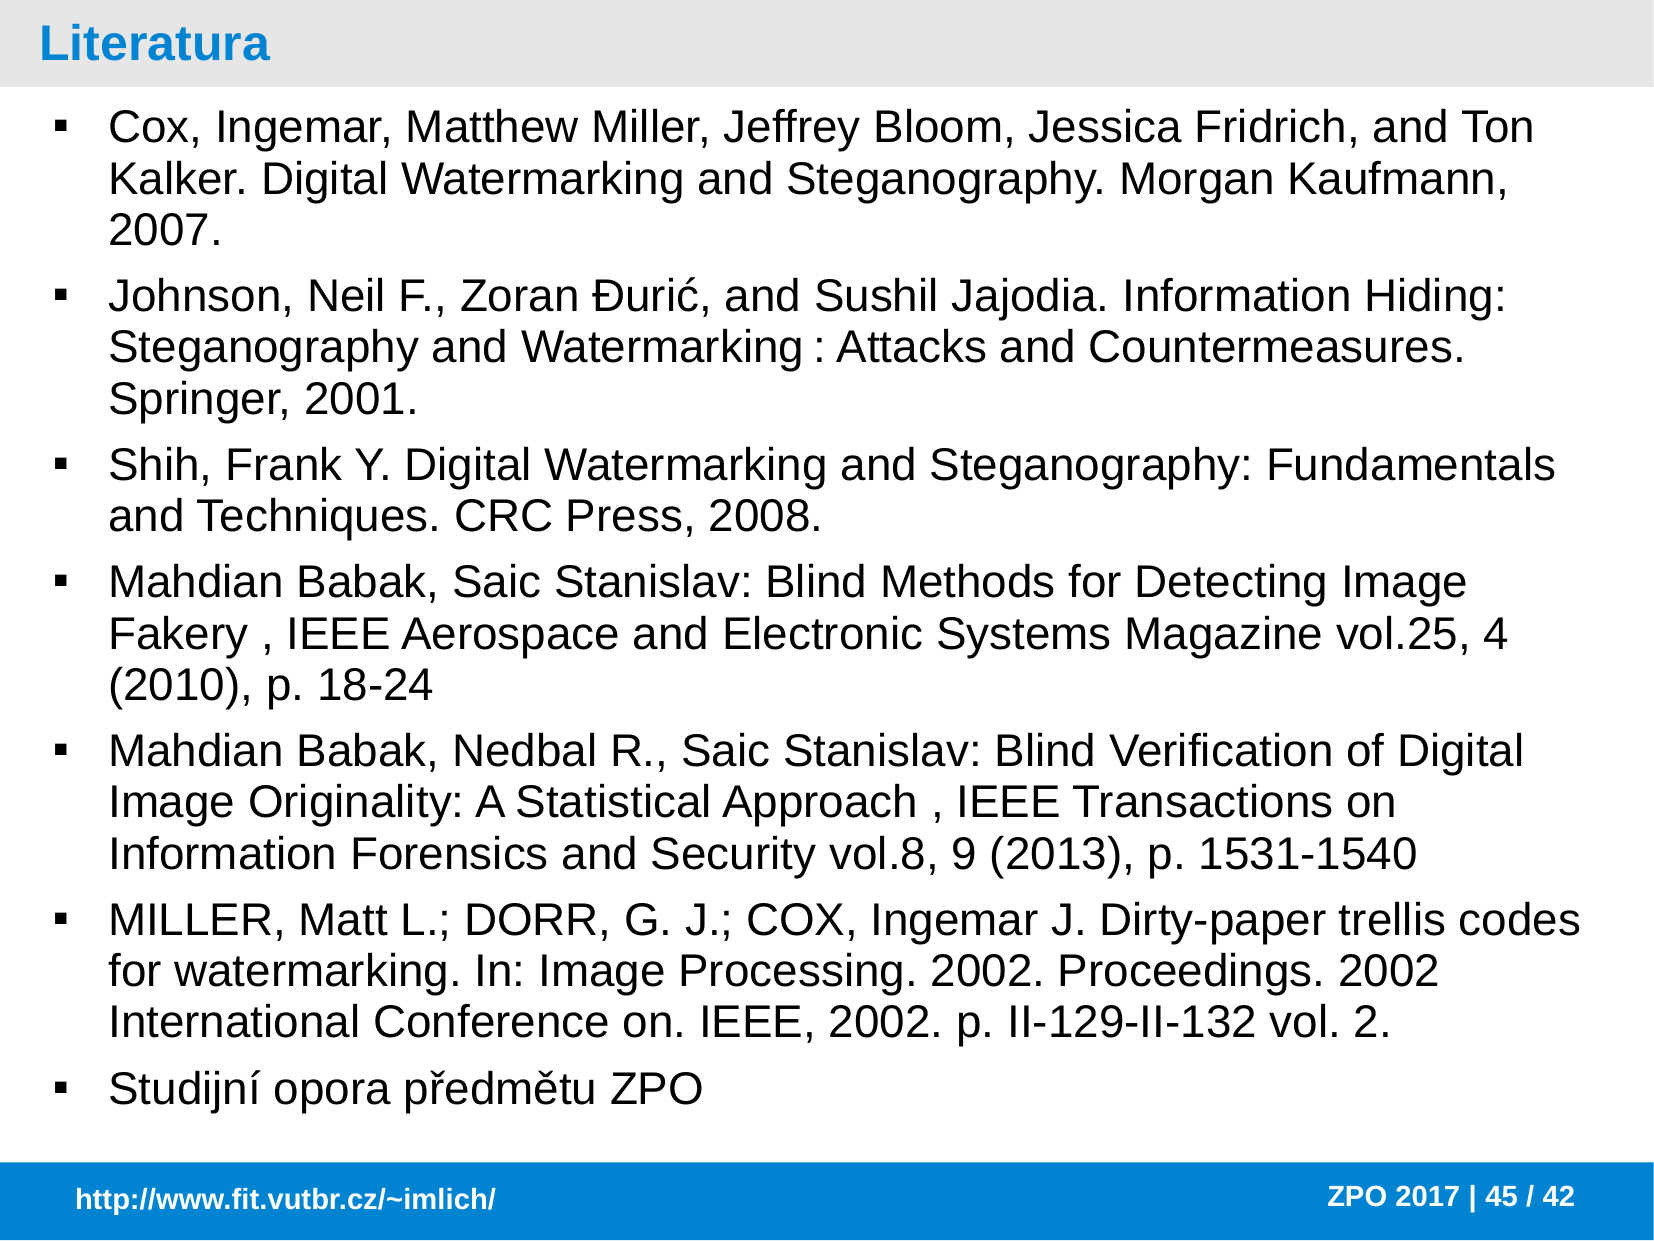

# Literatura
Cox, Ingemar, Matthew Miller, Jeffrey Bloom, Jessica Fridrich, and Ton Kalker. Digital Watermarking and Steganography. Morgan Kaufmann, 2007.
Johnson, Neil F., Zoran Đurić, and Sushil Jajodia. Information Hiding: Steganography and Watermarking : Attacks and Countermeasures. Springer, 2001.
Shih, Frank Y. Digital Watermarking and Steganography: Fundamentals and Techniques. CRC Press, 2008.
Mahdian Babak, Saic Stanislav: Blind Methods for Detecting Image Fakery , IEEE Aerospace and Electronic Systems Magazine vol.25, 4 (2010), p. 18-24
Mahdian Babak, Nedbal R., Saic Stanislav: Blind Verification of Digital Image Originality: A Statistical Approach , IEEE Transactions on Information Forensics and Security vol.8, 9 (2013), p. 1531-1540
MILLER, Matt L.; DORR, G. J.; COX, Ingemar J. Dirty-paper trellis codes for watermarking. In: Image Processing. 2002. Proceedings. 2002 International Conference on. IEEE, 2002. p. II-129-II-132 vol. 2.
Studijní opora předmětu ZPO